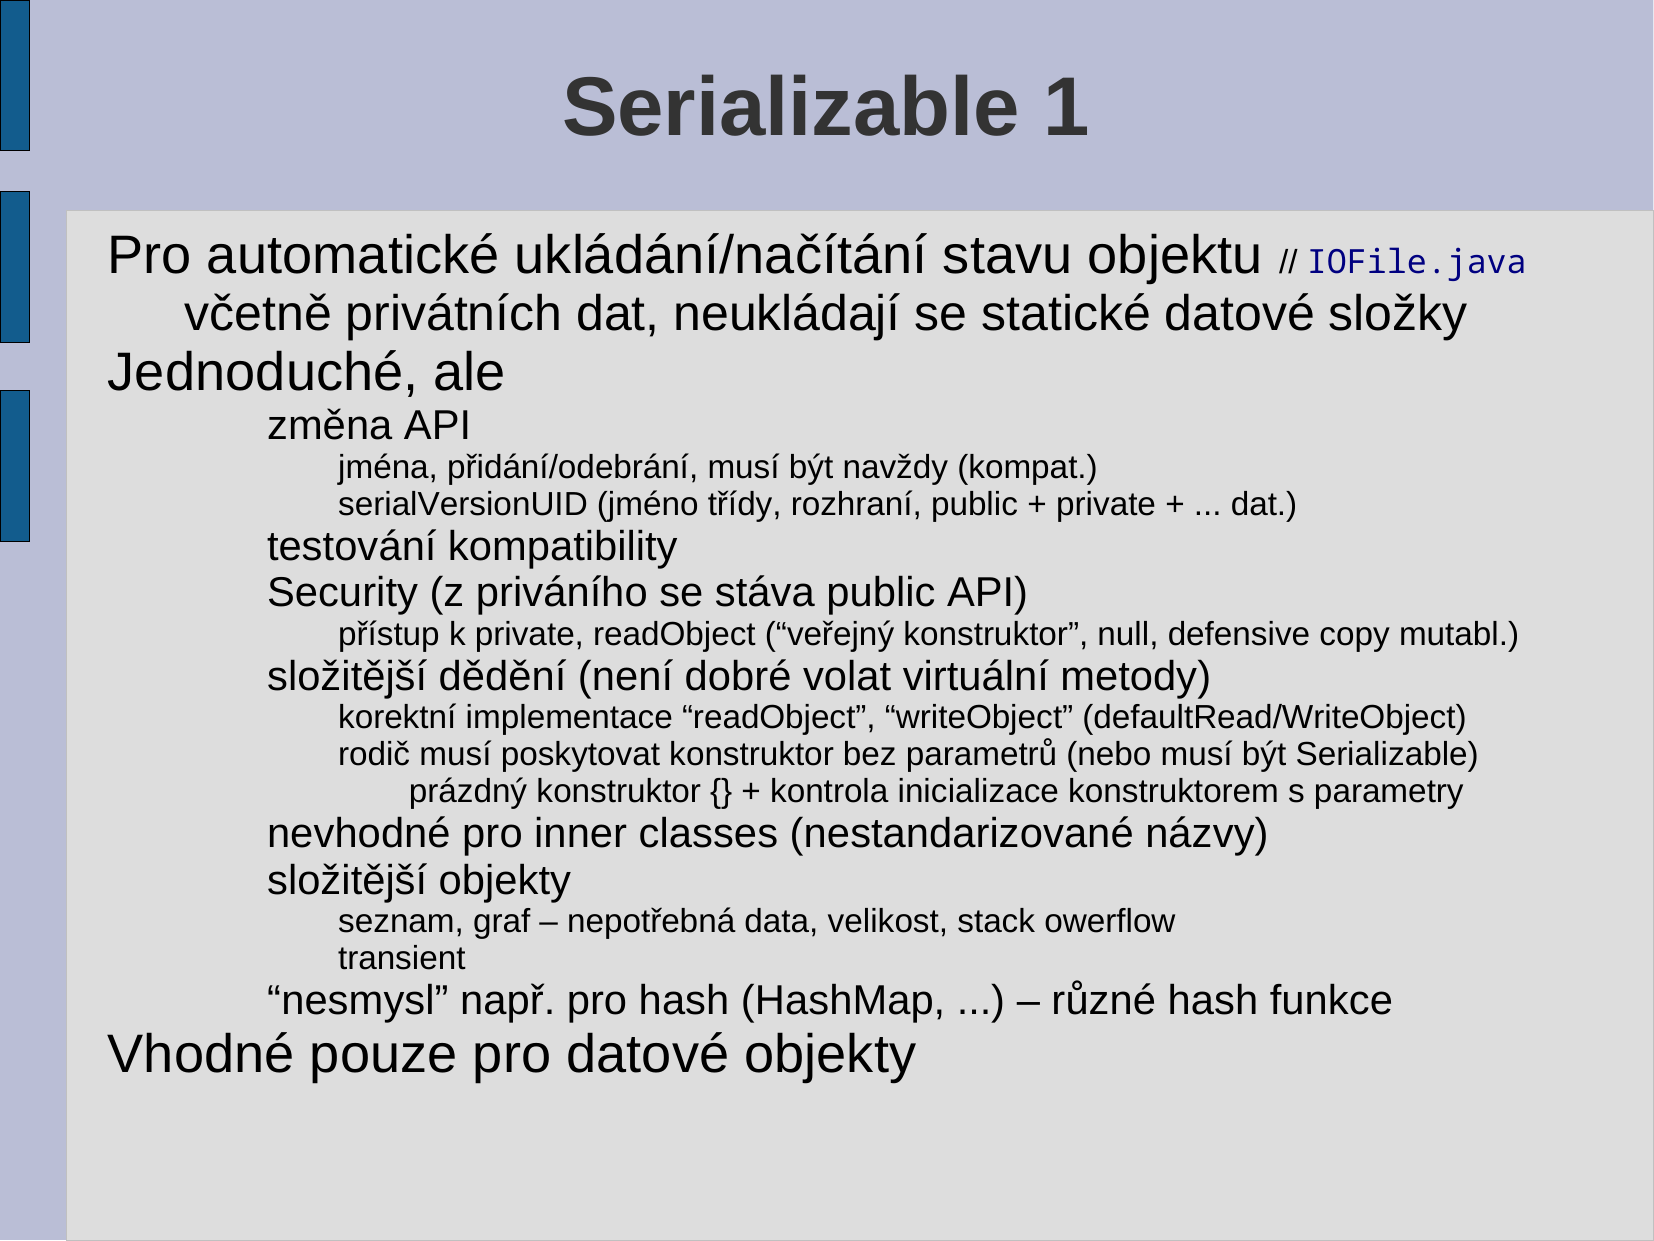

# Serializable 1
Pro automatické ukládání/načítání stavu objektu // IOFile.java
včetně privátních dat, neukládají se statické datové složky
Jednoduché, ale
změna API
jména, přidání/odebrání, musí být navždy (kompat.)
serialVersionUID (jméno třídy, rozhraní, public + private + ... dat.)
testování kompatibility
Security (z priváního se stáva public API)
přístup k private, readObject (“veřejný konstruktor”, null, defensive copy mutabl.)
složitější dědění (není dobré volat virtuální metody)
korektní implementace “readObject”, “writeObject” (defaultRead/WriteObject)
rodič musí poskytovat konstruktor bez parametrů (nebo musí být Serializable)
prázdný konstruktor {} + kontrola inicializace konstruktorem s parametry
nevhodné pro inner classes (nestandarizované názvy)
složitější objekty
seznam, graf – nepotřebná data, velikost, stack owerflow
transient
“nesmysl” např. pro hash (HashMap, ...) – různé hash funkce
Vhodné pouze pro datové objekty